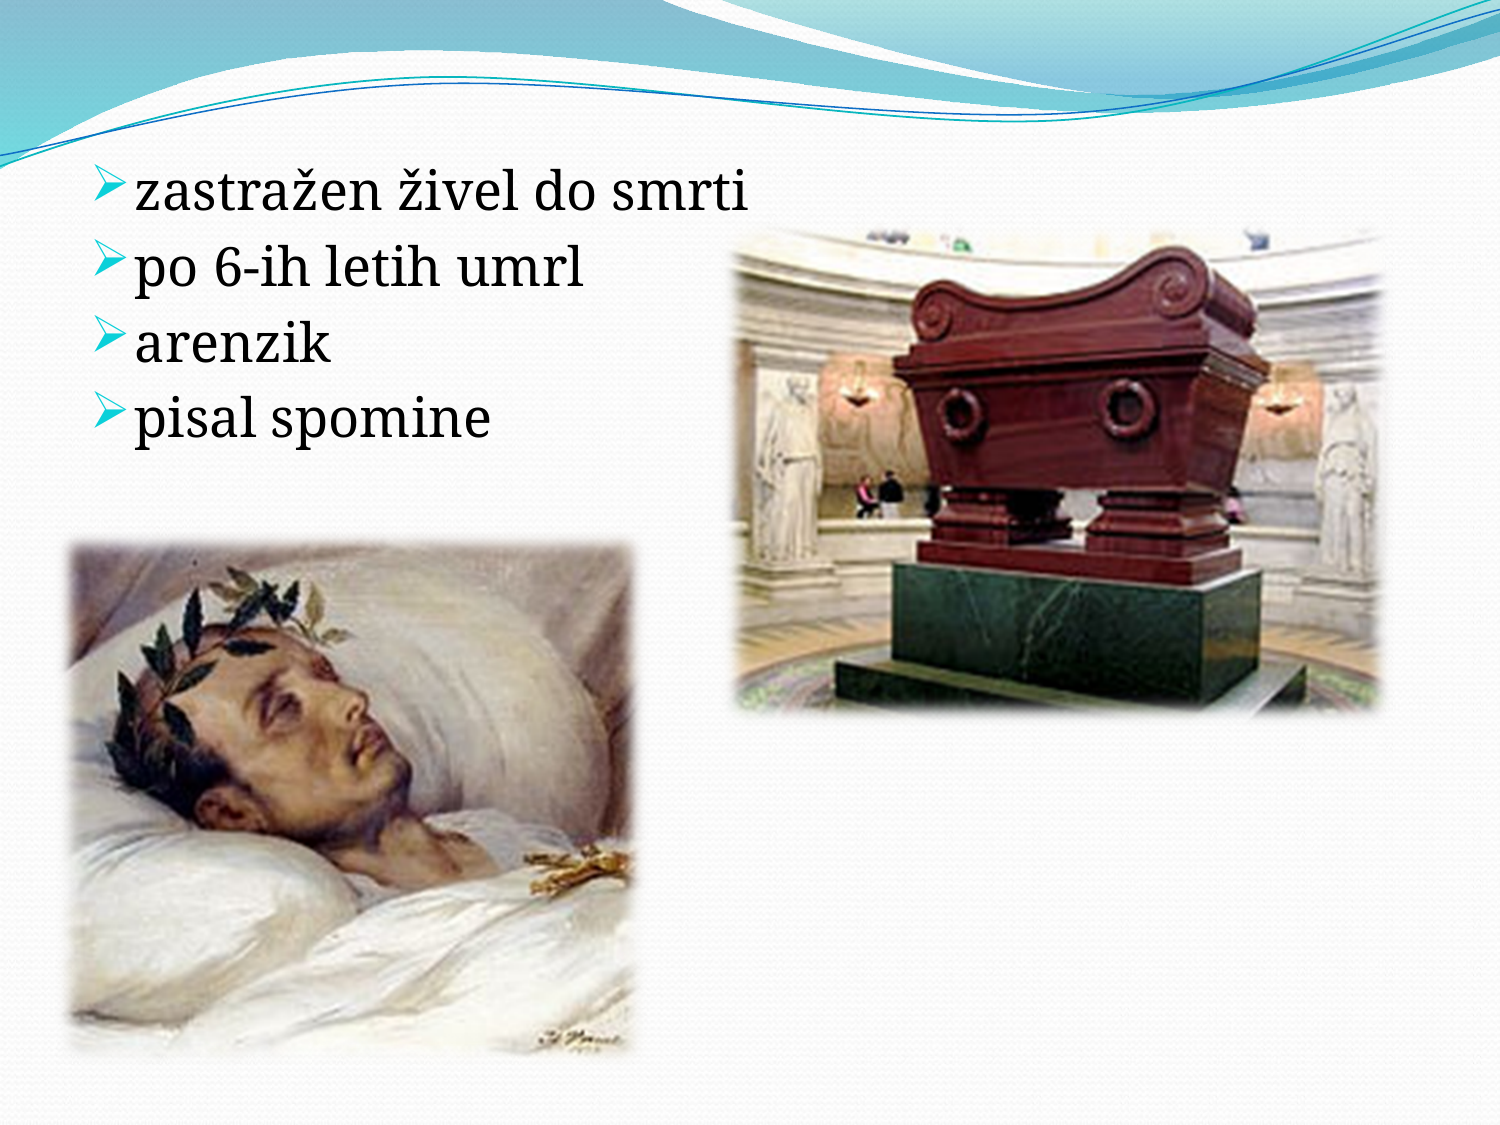

# zastražen živel do smrti
po 6-ih letih umrl
arenzik
pisal spomine